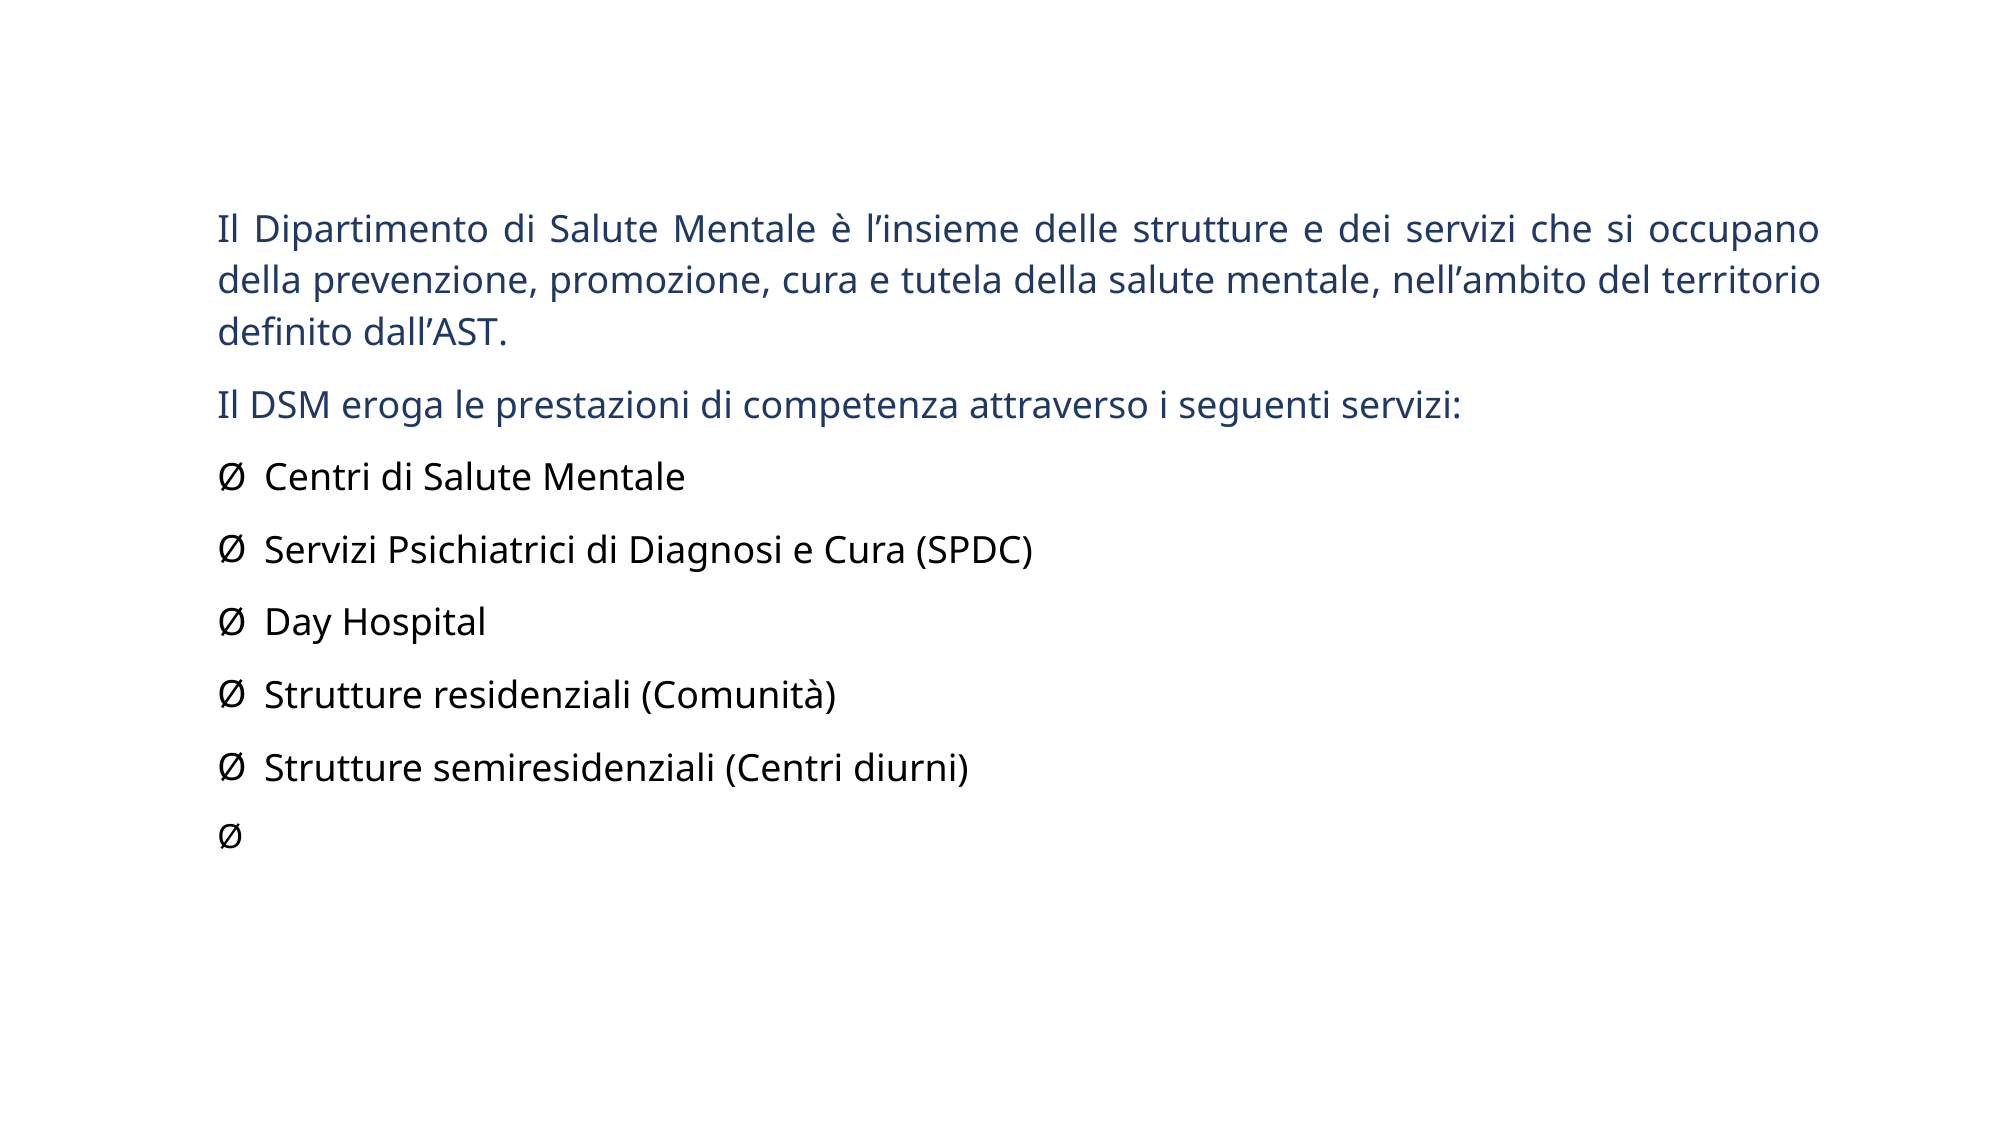

Il Dipartimento di Salute Mentale è l’insieme delle strutture e dei servizi che si occupano della prevenzione, promozione, cura e tutela della salute mentale, nell’ambito del territorio definito dall’AST.
Il DSM eroga le prestazioni di competenza attraverso i seguenti servizi:
Centri di Salute Mentale
Servizi Psichiatrici di Diagnosi e Cura (SPDC)
Day Hospital
Strutture residenziali (Comunità)
Strutture semiresidenziali (Centri diurni)